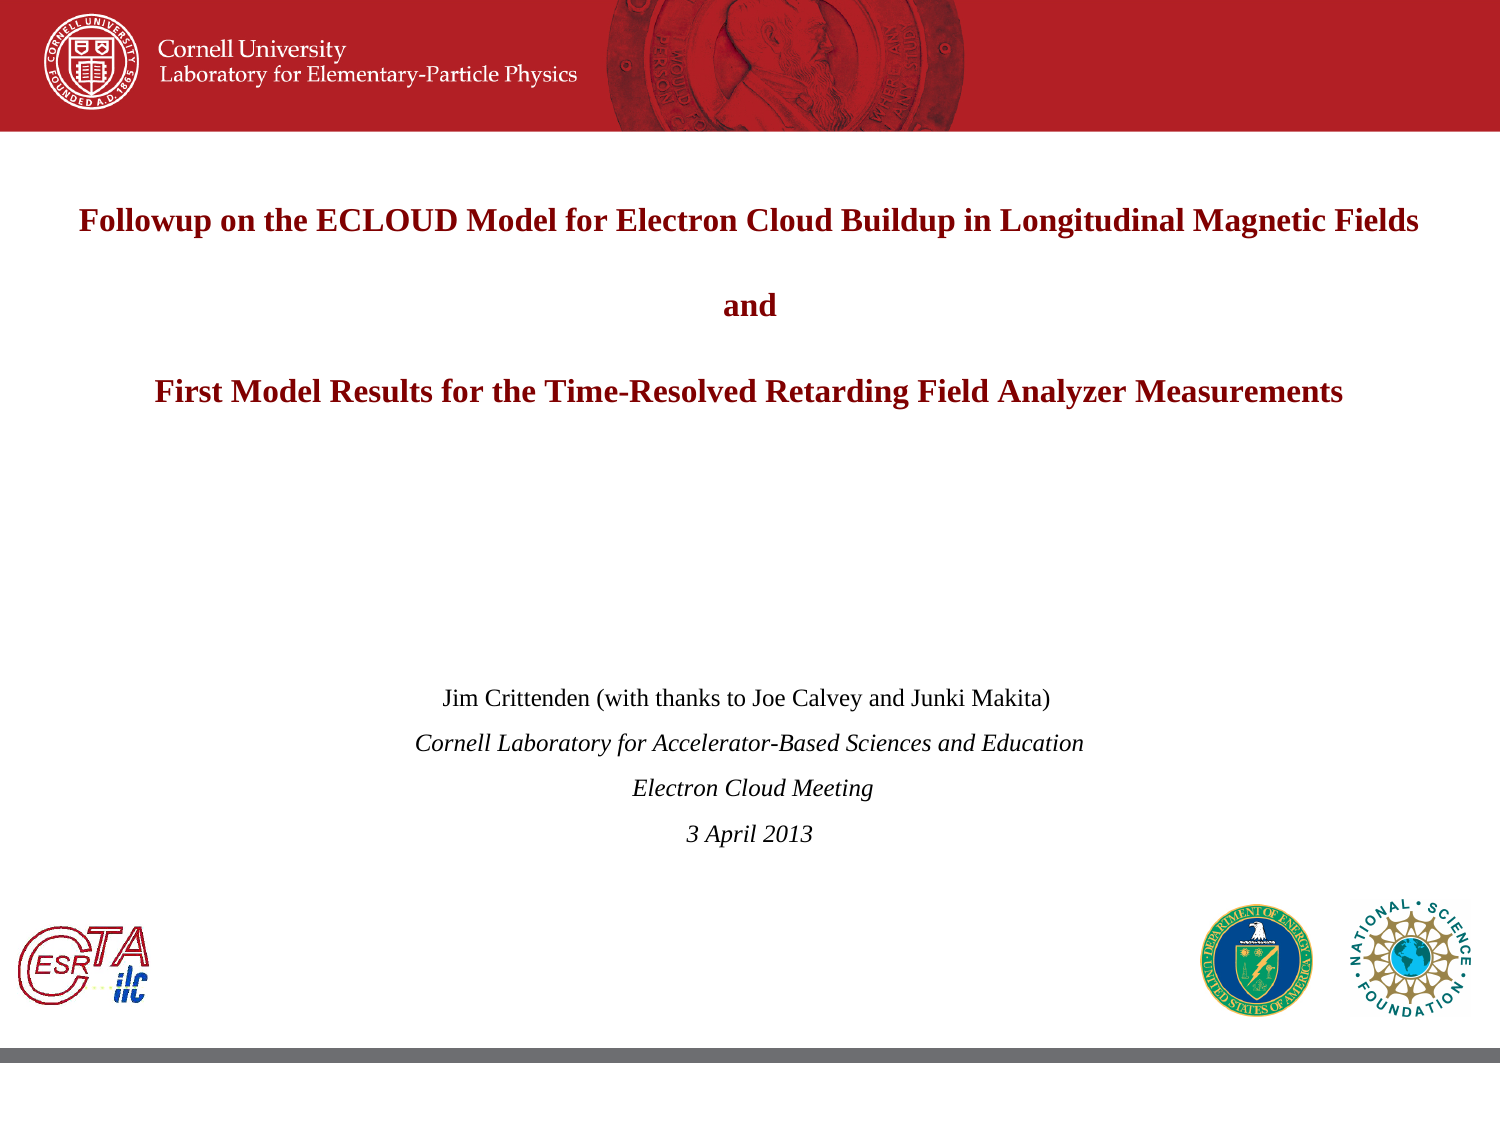

Followup on the ECLOUD Model for Electron Cloud Buildup in Longitudinal Magnetic Fields
and
First Model Results for the Time-Resolved Retarding Field Analyzer Measurements
# Jim Crittenden (with thanks to Joe Calvey and Junki Makita)
Cornell Laboratory for Accelerator-Based Sciences and Education
 Electron Cloud Meeting
3 April 2013